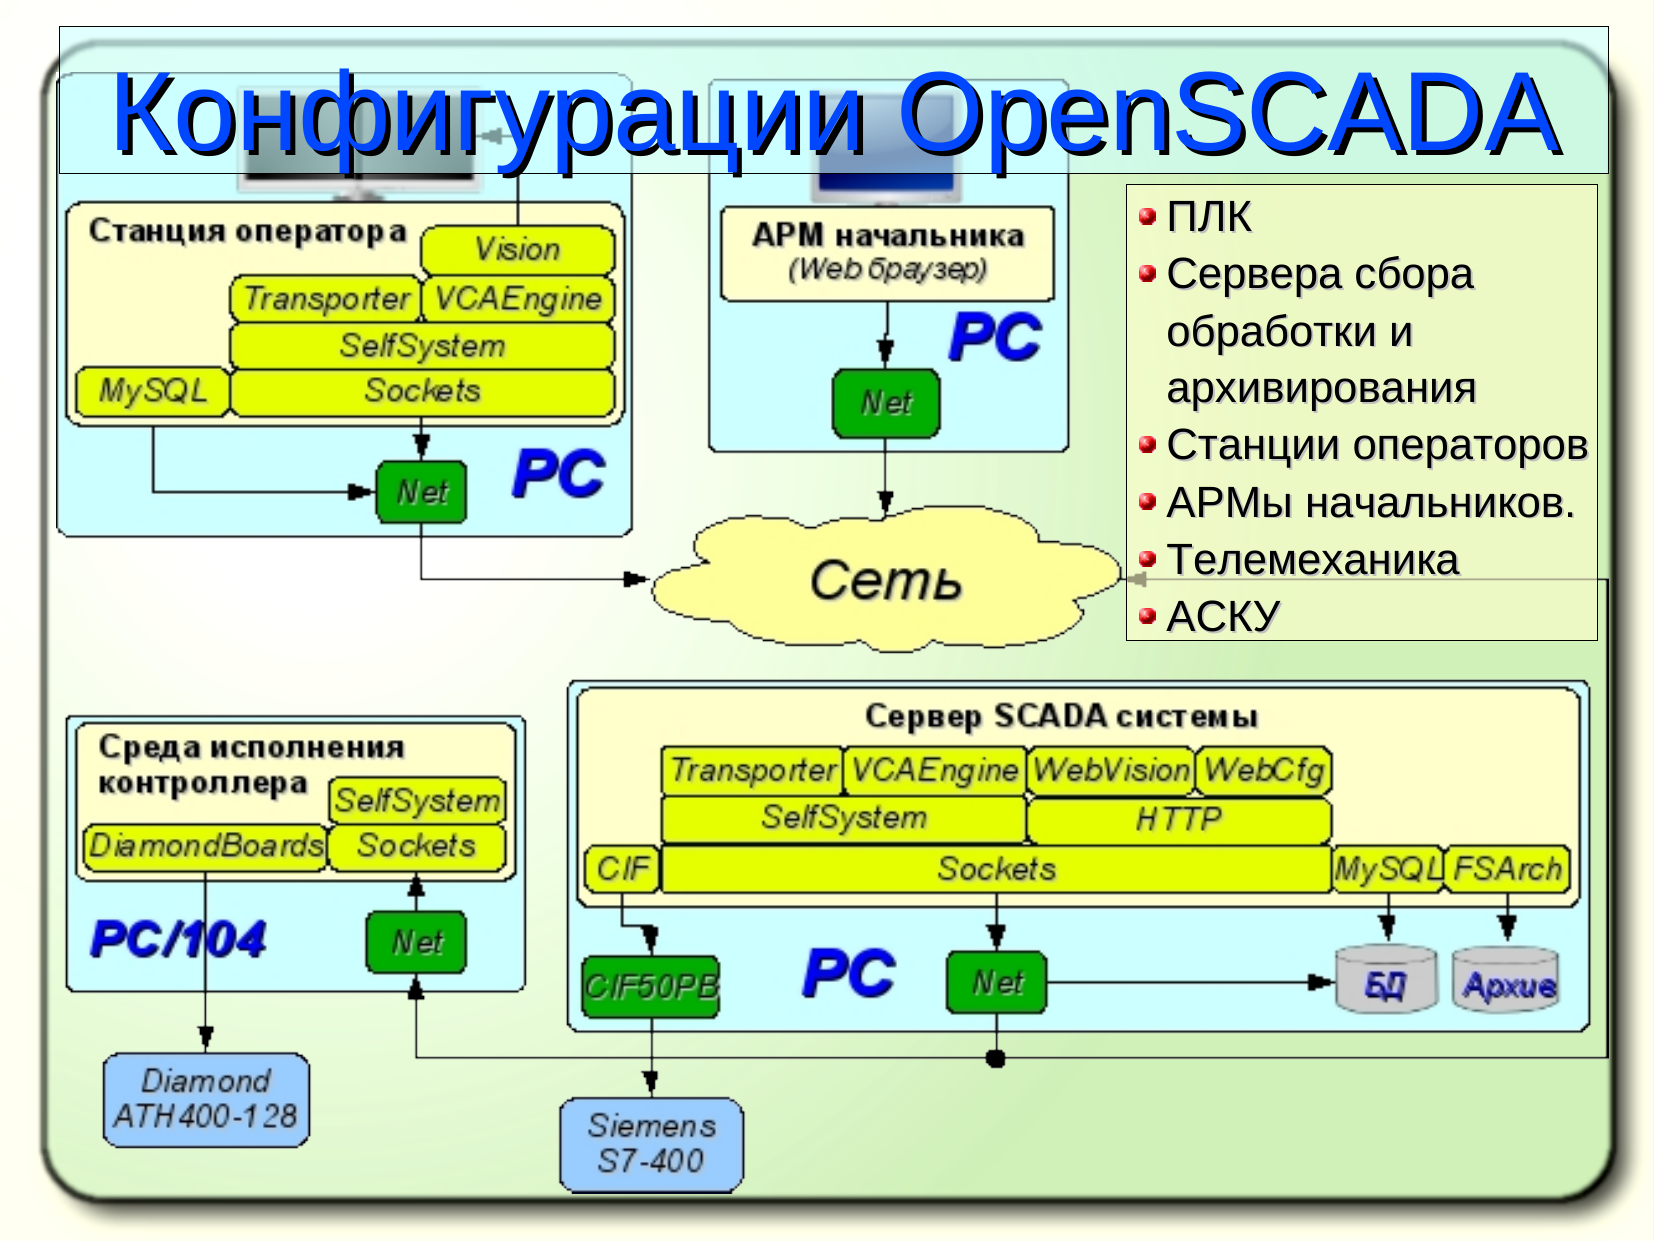

# Конфигурации OpenSCADA
ПЛК
Сервера сбора обработки и архивирования
Станции операторов
АРМы начальников.
Телемеханика
АСКУ